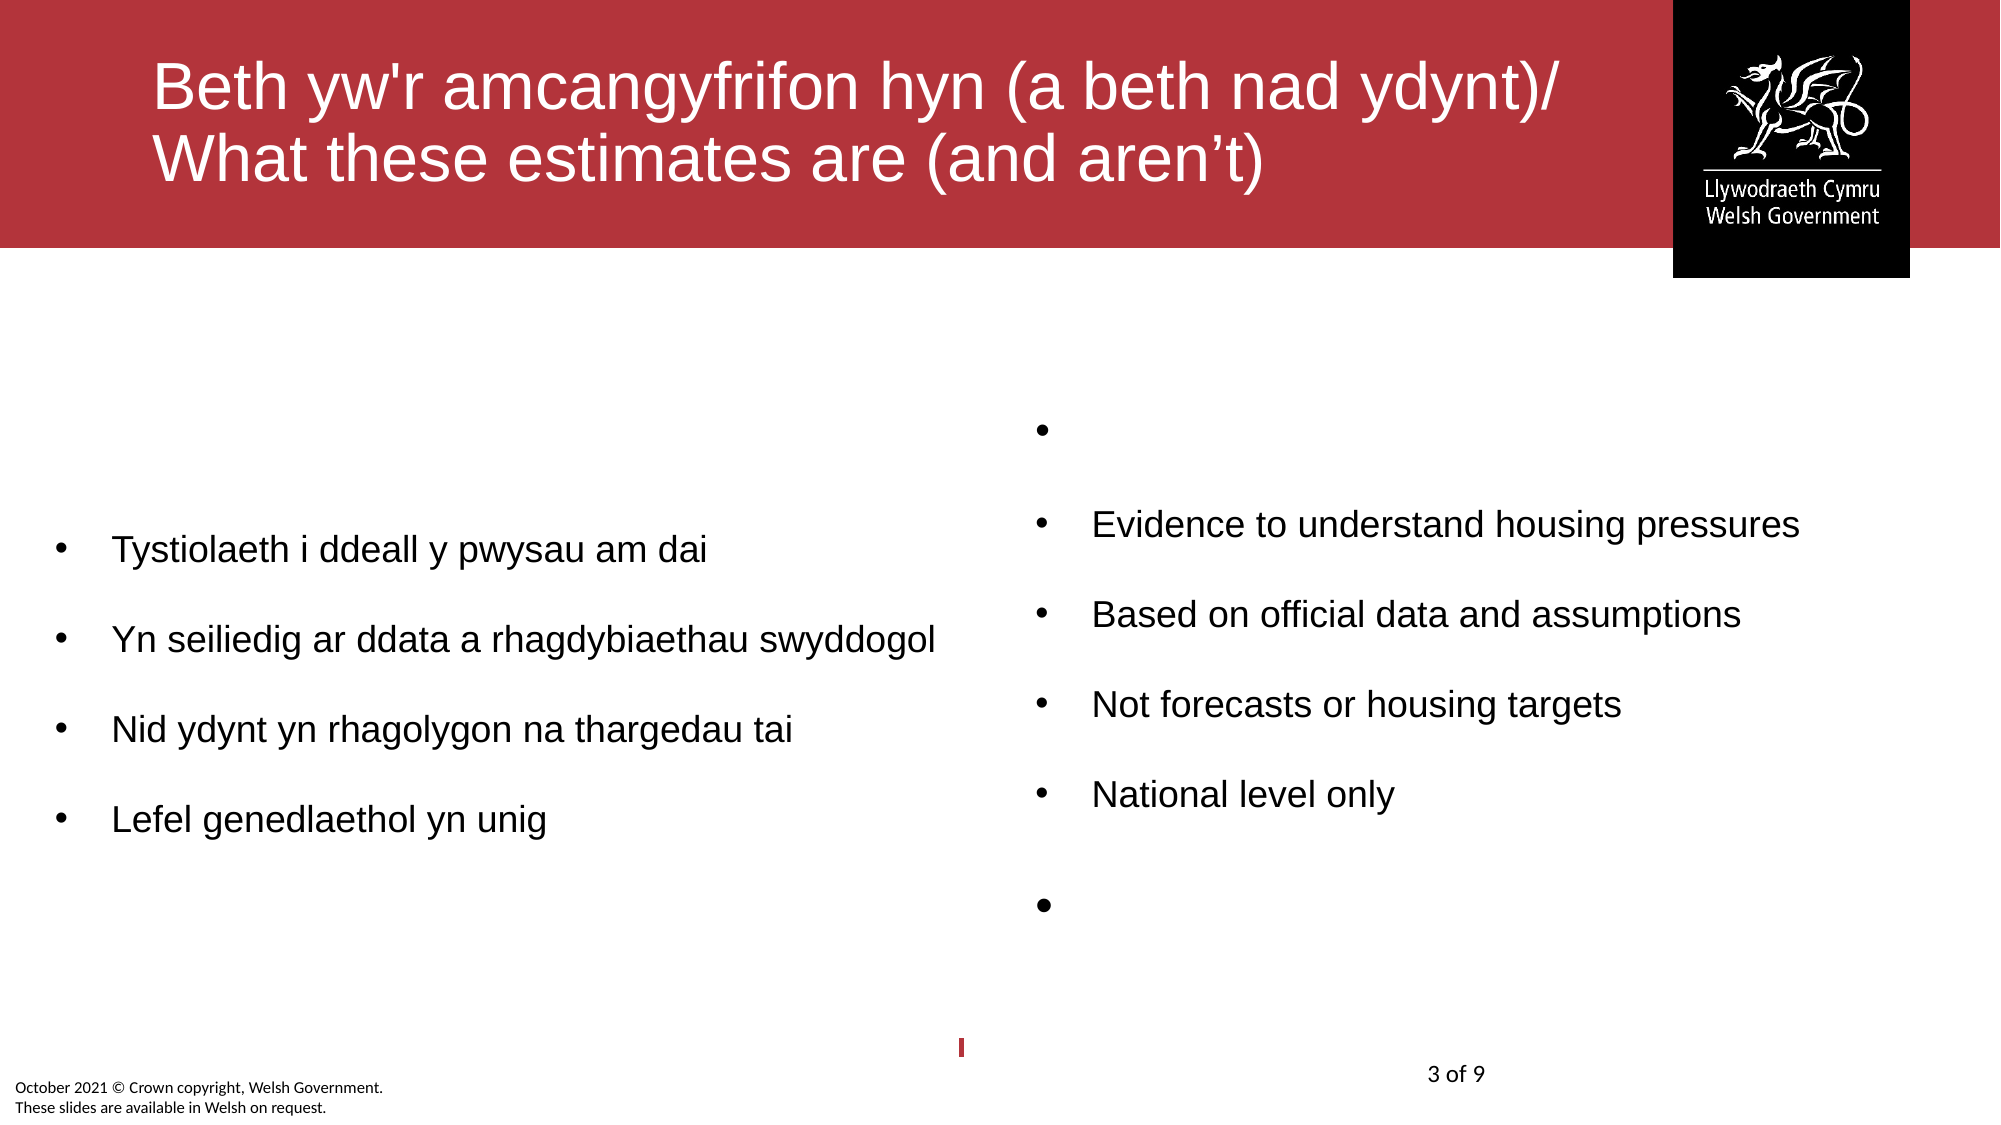

# Beth yw'r amcangyfrifon hyn (a beth nad ydynt)/ What these estimates are (and aren’t)
Tystiolaeth i ddeall y pwysau am dai
Yn seiliedig ar ddata a rhagdybiaethau swyddogol
Nid ydynt yn rhagolygon na thargedau tai
Lefel genedlaethol yn unig
Evidence to understand housing pressures
Based on official data and assumptions
Not forecasts or housing targets
National level only
 of 9
October 2021 © Crown copyright, Welsh Government.
These slides are available in Welsh on request.